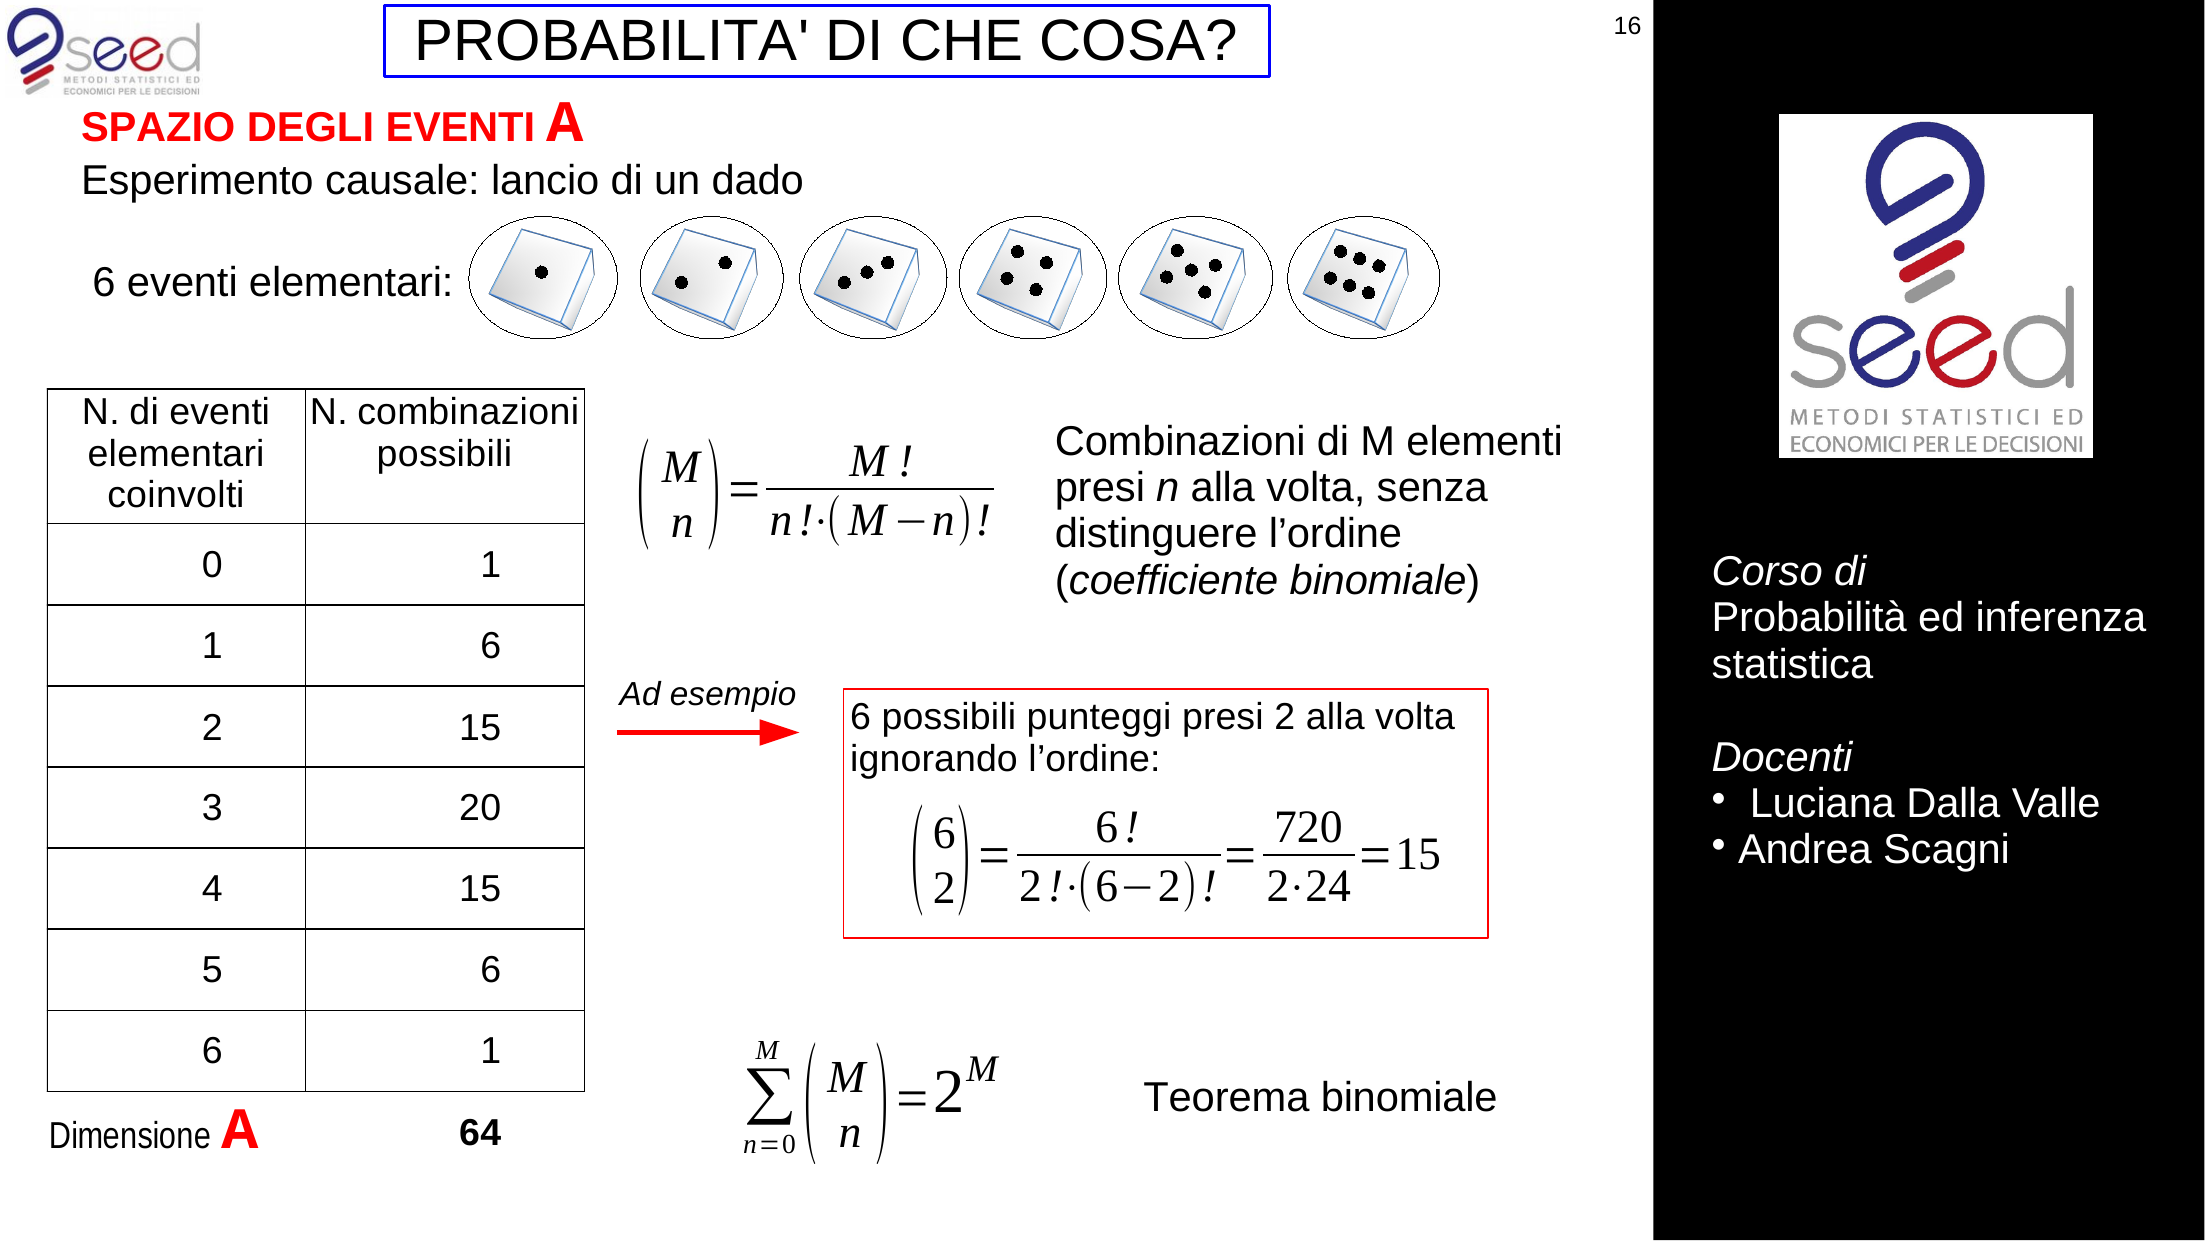

PROBABILITA' DI CHE COSA?
SPAZIO DEGLI EVENTI A
Esperimento causale: lancio di un dado
6 eventi elementari:
Combinazioni di M elementi presi n alla volta, senza distinguere l’ordine (coefficiente binomiale)
6 possibili punteggi presi 2 alla volta ignorando l’ordine:
Ad esempio
Teorema binomiale